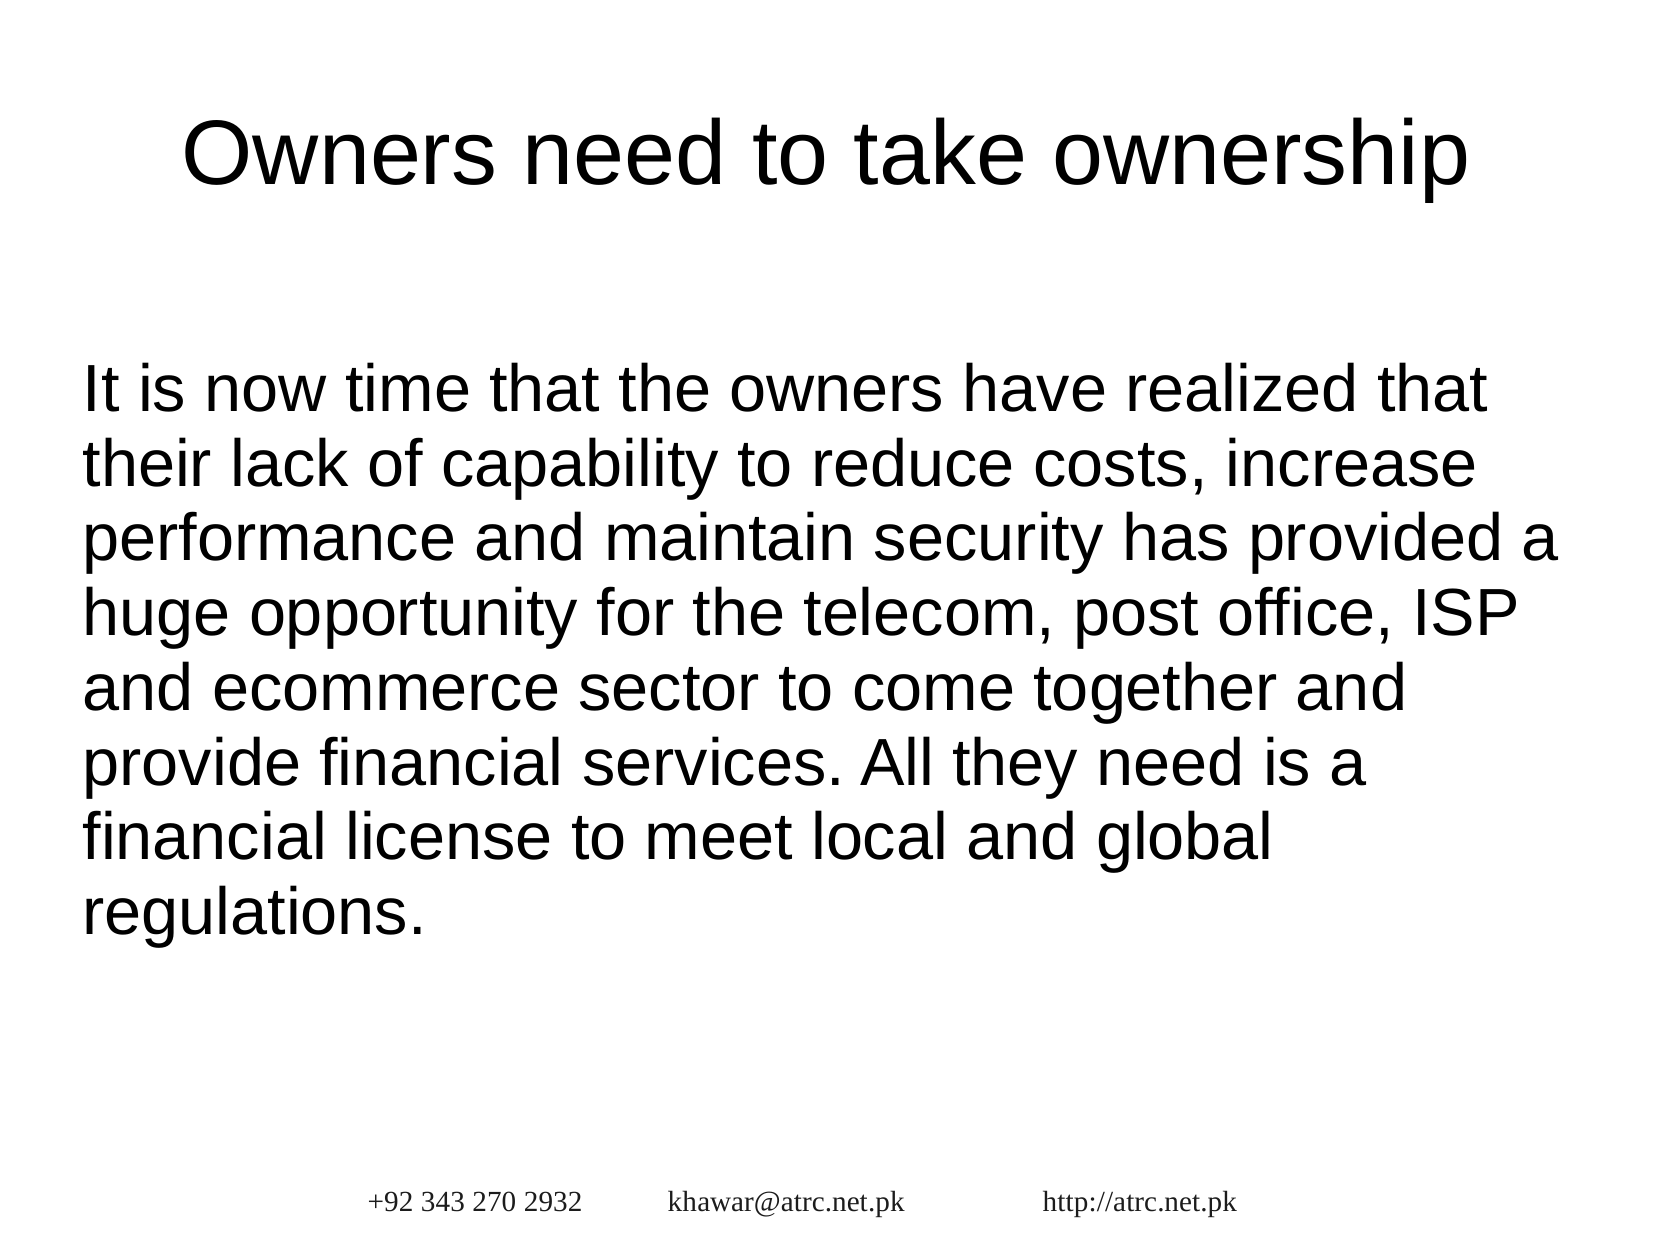

# Owners need to take ownership
It is now time that the owners have realized that their lack of capability to reduce costs, increase performance and maintain security has provided a huge opportunity for the telecom, post office, ISP and ecommerce sector to come together and provide financial services. All they need is a financial license to meet local and global regulations.